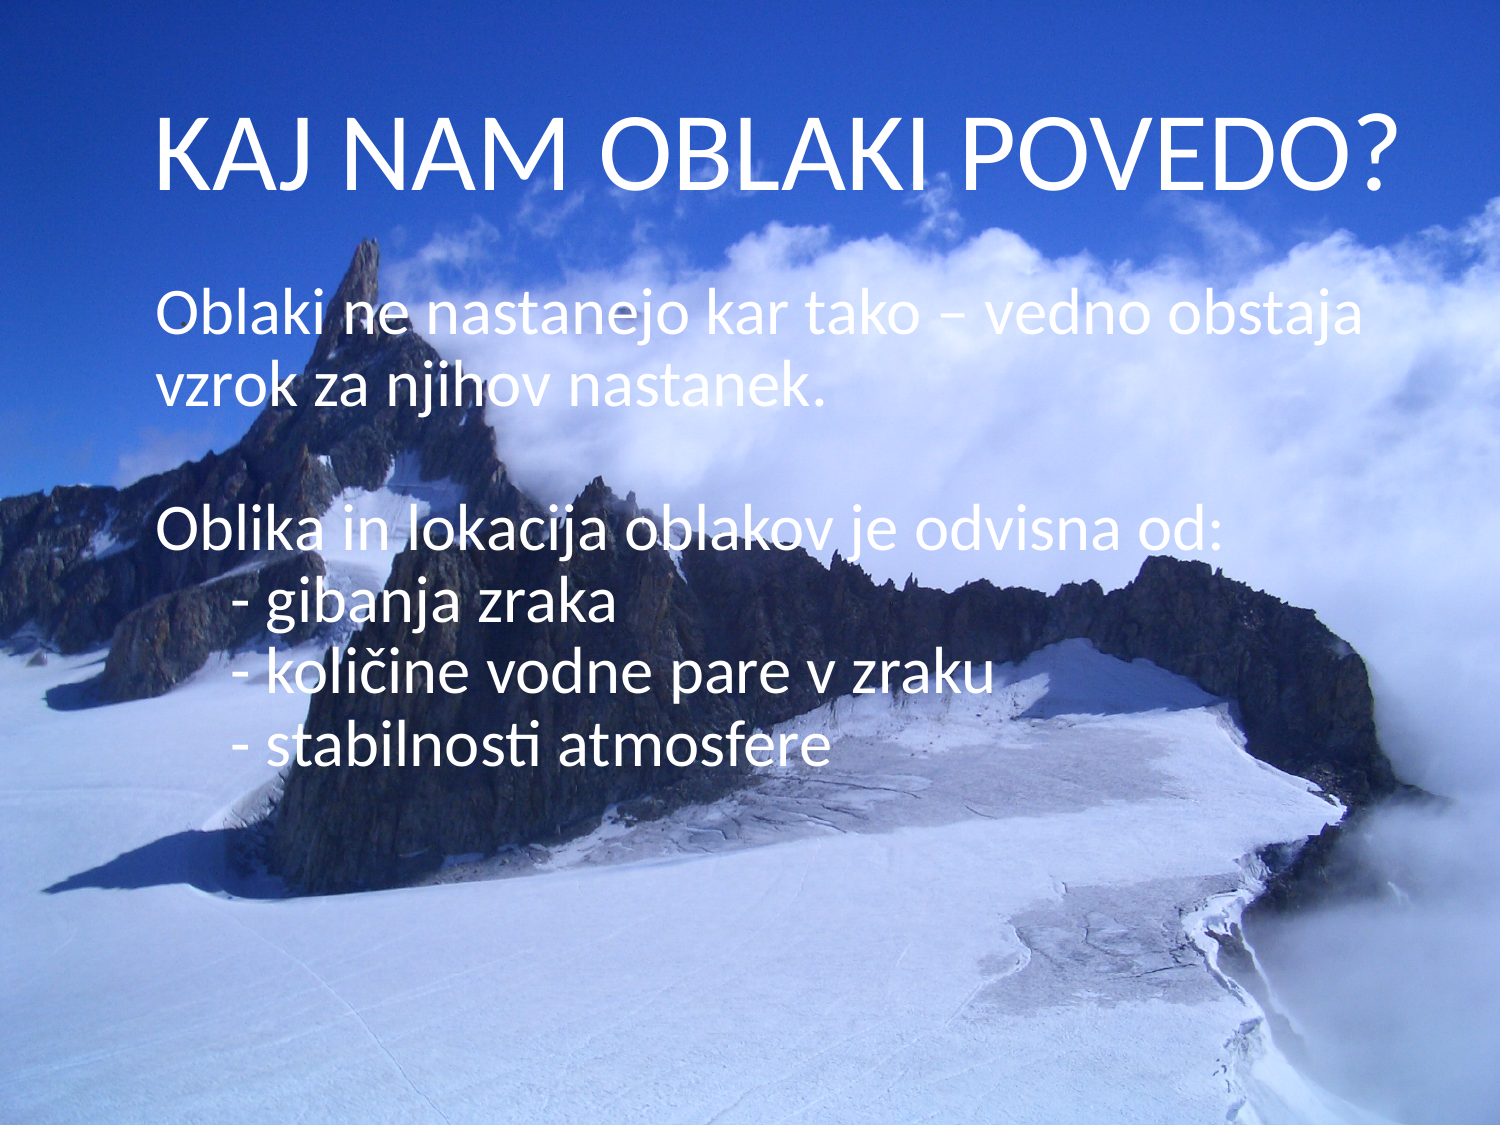

KAJ NAM OBLAKI POVEDO?
Oblaki ne nastanejo kar tako – vedno obstaja vzrok za njihov nastanek.
Oblika in lokacija oblakov je odvisna od:
	- gibanja zraka
	- količine vodne pare v zraku
	- stabilnosti atmosfere
.